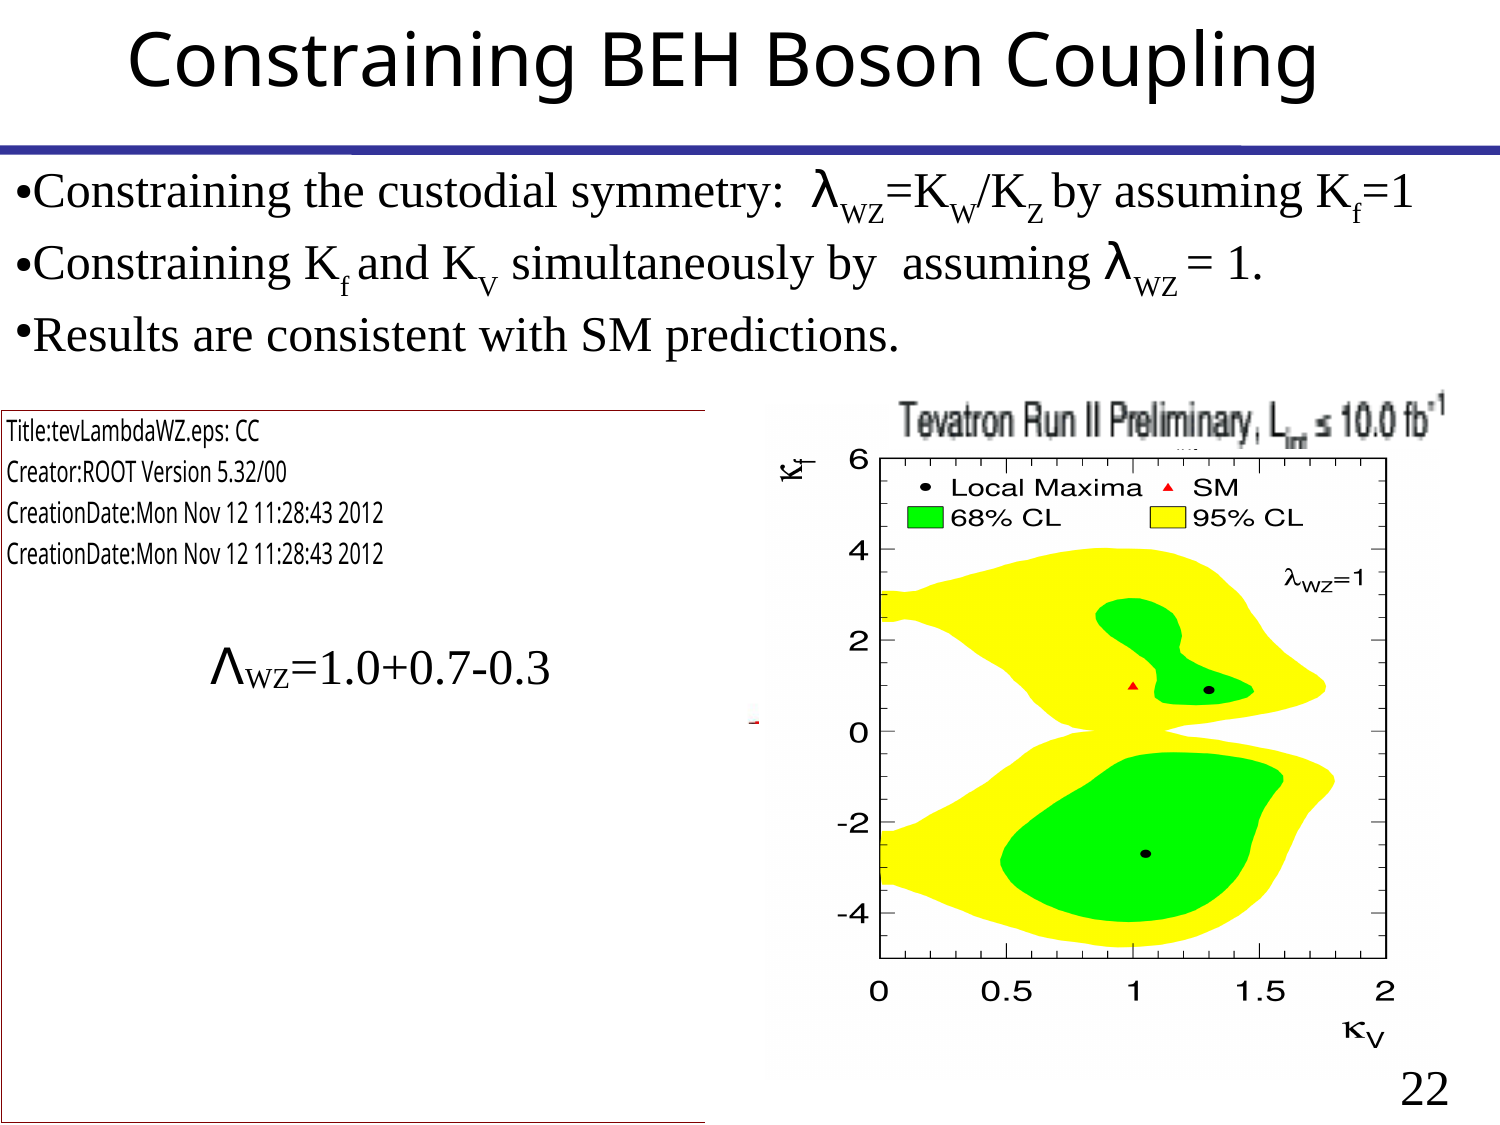

# Constraining BEH Boson Coupling
Constraining the custodial symmetry: λWZ=KW/KZ by assuming Kf=1
Constraining Kf and KV simultaneously by assuming λWZ = 1.
Results are consistent with SM predictions.
ΛWZ=1.0+0.7-0.3
22